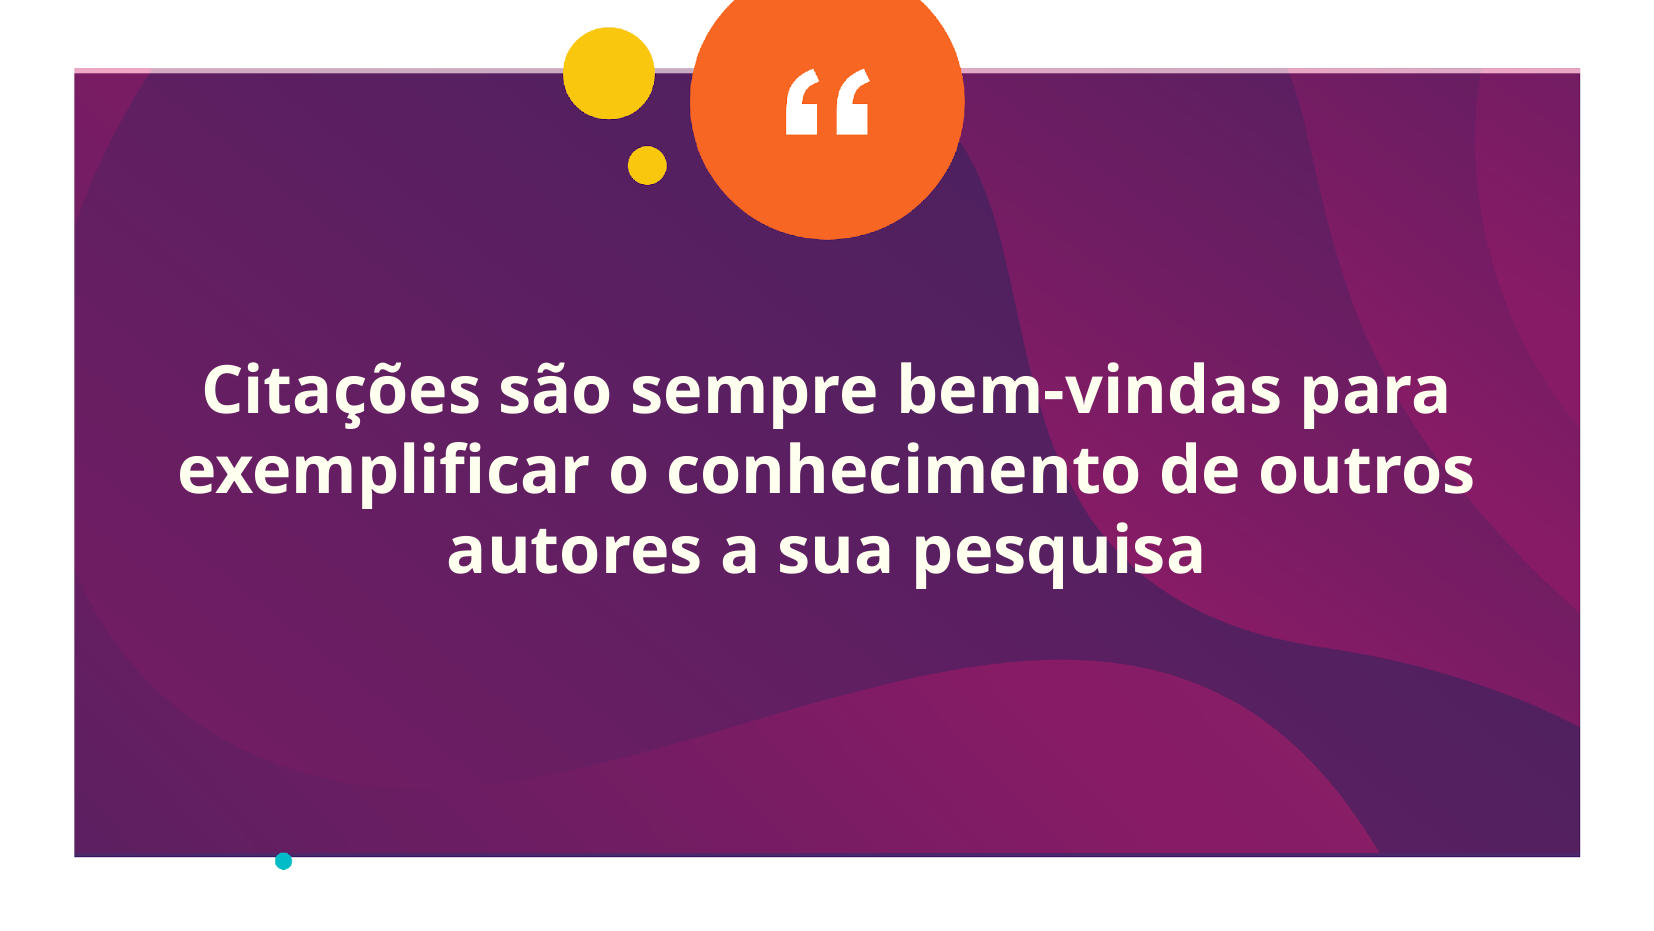

Citações são sempre bem-vindas para exemplificar o conhecimento de outros autores a sua pesquisa